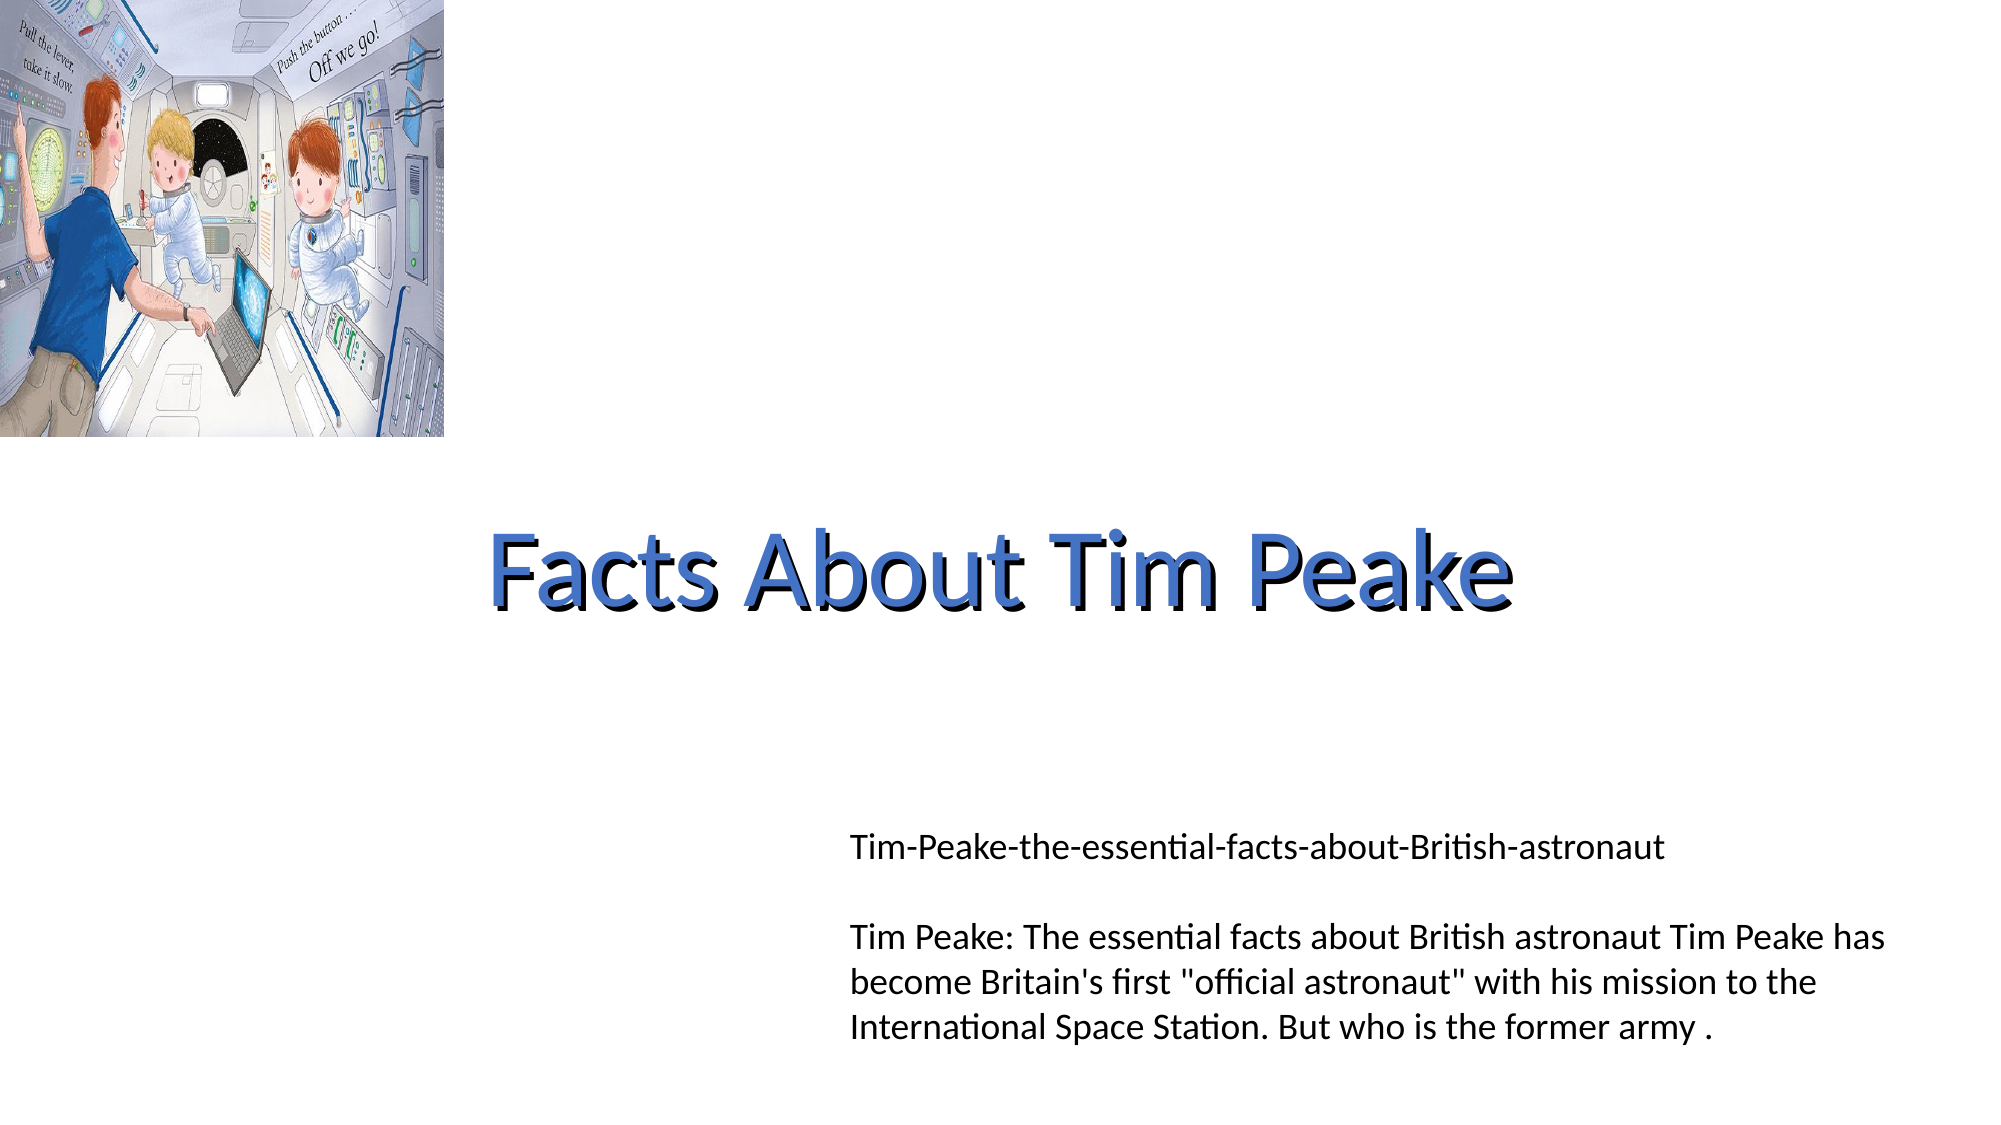

Facts About Tim Peake
Tim-Peake-the-essential-facts-about-British-astronaut
Tim Peake: The essential facts about British astronaut Tim Peake has become Britain's first "official astronaut" with his mission to the International Space Station. But who is the former army .